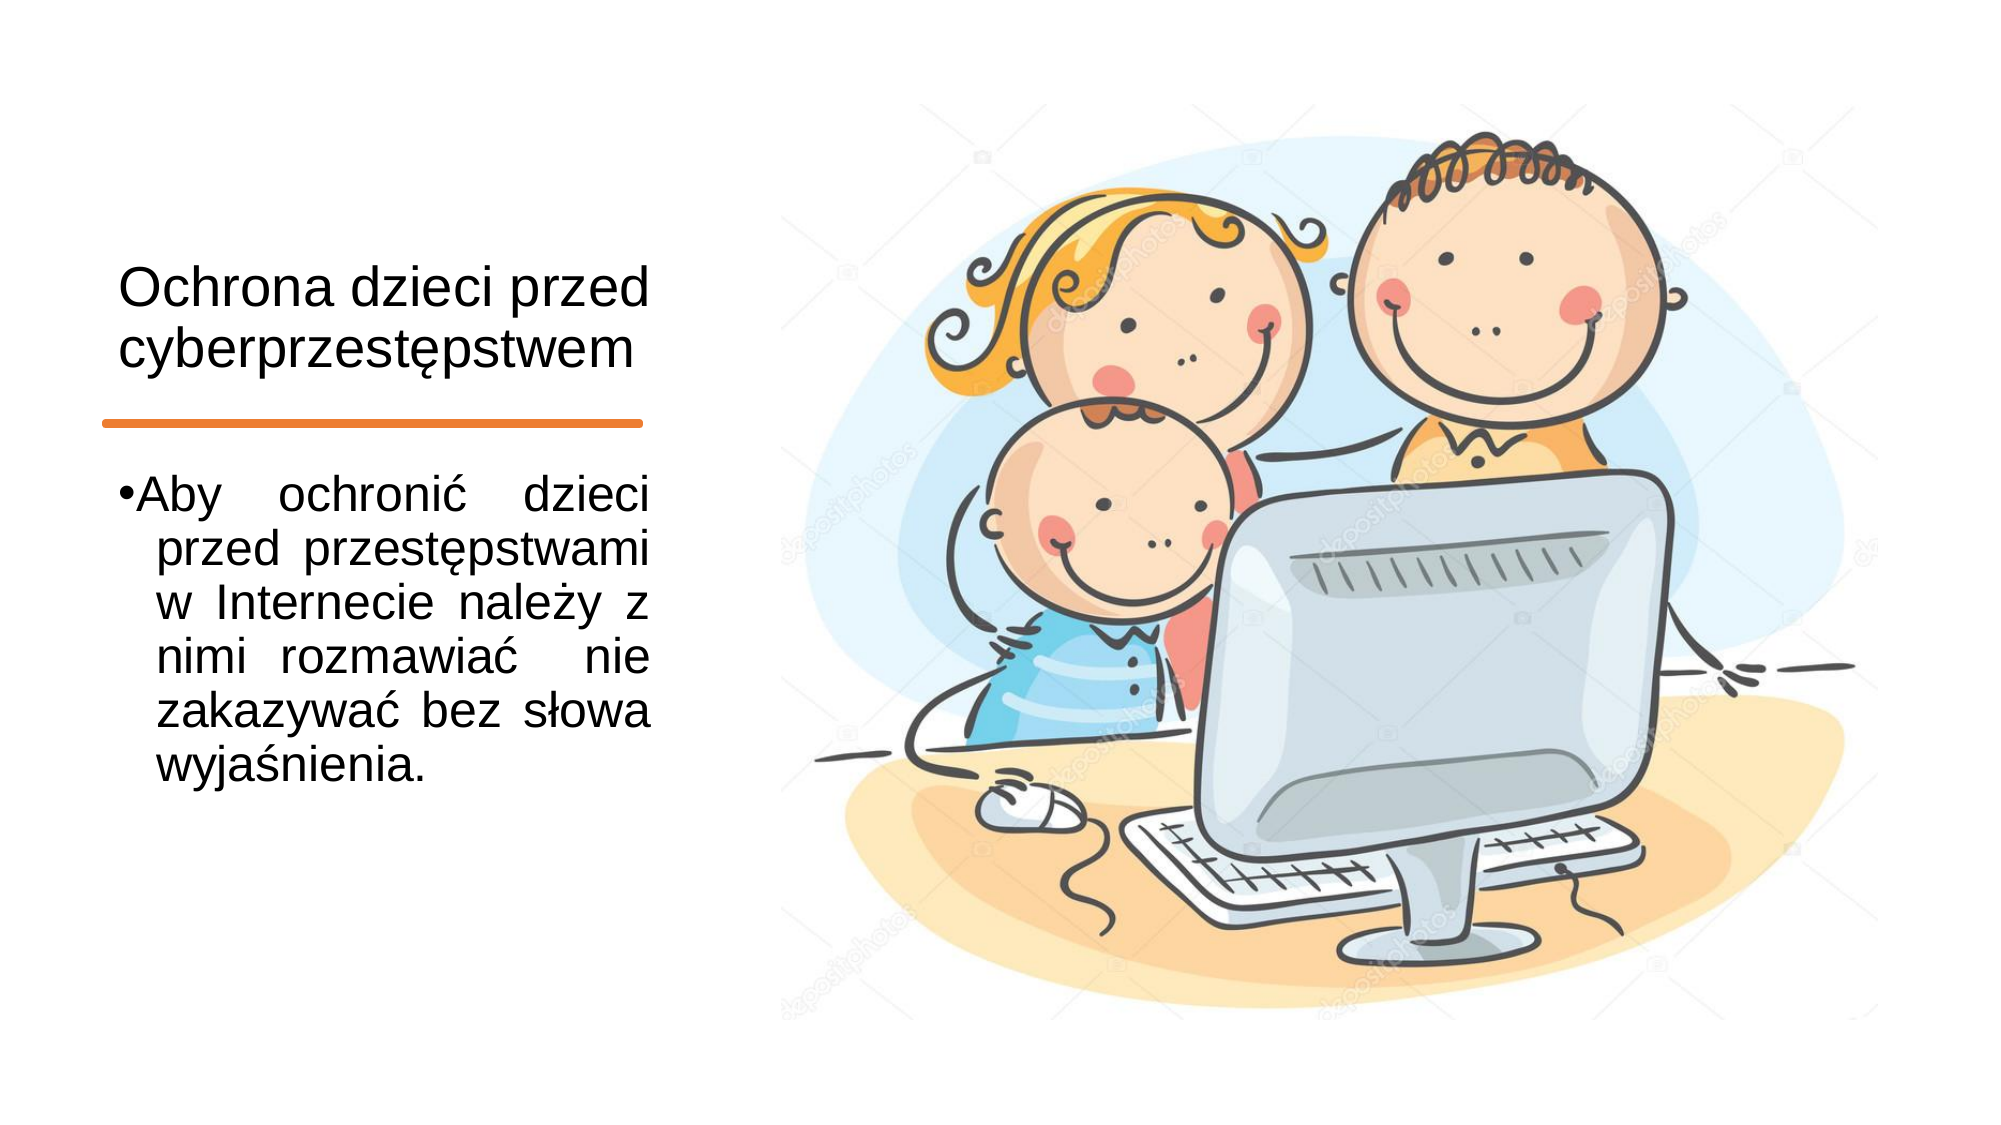

# Ochrona dzieci przed cyberprzestępstwem
Aby ochronić dzieci przed przestępstwami w Internecie należy z nimi rozmawiać nie zakazywać bez słowa wyjaśnienia.